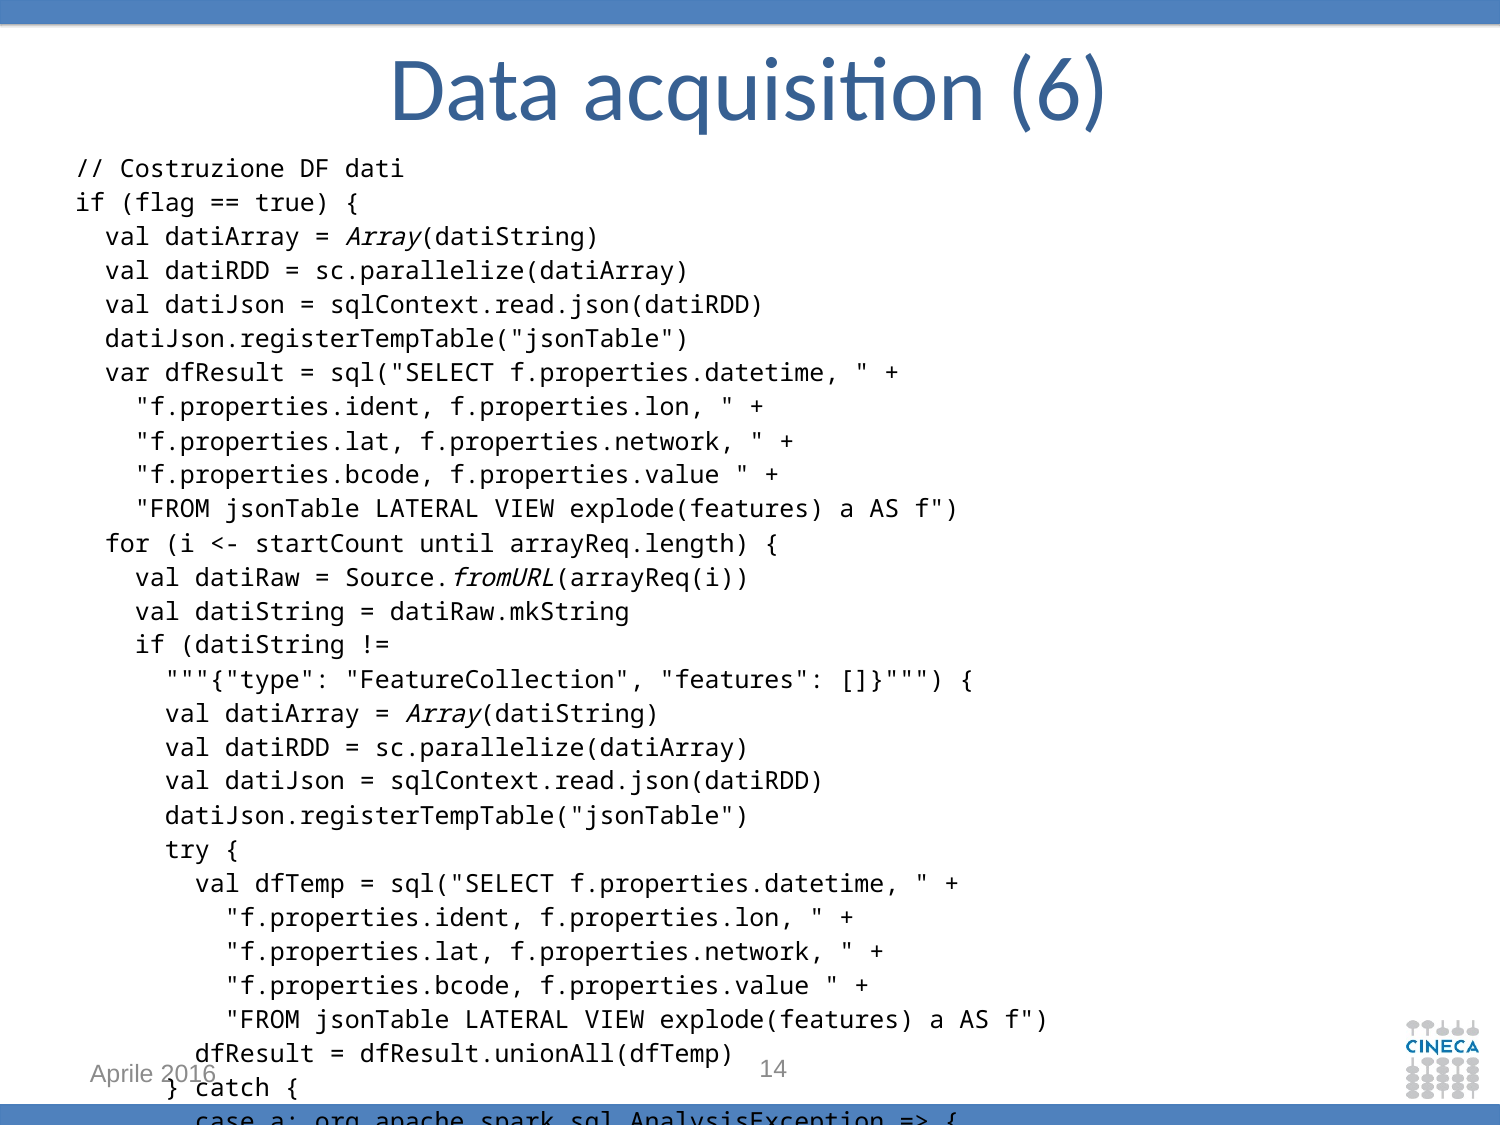

Data acquisition (6)
// Costruzione DF dati
if (flag == true) {
 val datiArray = Array(datiString)
 val datiRDD = sc.parallelize(datiArray)
 val datiJson = sqlContext.read.json(datiRDD)
 datiJson.registerTempTable("jsonTable")
 var dfResult = sql("SELECT f.properties.datetime, " +
 "f.properties.ident, f.properties.lon, " +
 "f.properties.lat, f.properties.network, " +
 "f.properties.bcode, f.properties.value " +
 "FROM jsonTable LATERAL VIEW explode(features) a AS f")
 for (i <- startCount until arrayReq.length) {
 val datiRaw = Source.fromURL(arrayReq(i))
 val datiString = datiRaw.mkString
 if (datiString !=
 """{"type": "FeatureCollection", "features": []}""") {
 val datiArray = Array(datiString)
 val datiRDD = sc.parallelize(datiArray)
 val datiJson = sqlContext.read.json(datiRDD)
 datiJson.registerTempTable("jsonTable")
 try {
 val dfTemp = sql("SELECT f.properties.datetime, " +
 "f.properties.ident, f.properties.lon, " +
 "f.properties.lat, f.properties.network, " +
 "f.properties.bcode, f.properties.value " +
 "FROM jsonTable LATERAL VIEW explode(features) a AS f")
 dfResult = dfResult.unionAll(dfTemp)
 } catch {
 case a: org.apache.spark.sql.AnalysisException => {
 println("JSON reading error")
 }}}}}
Aprile 2016